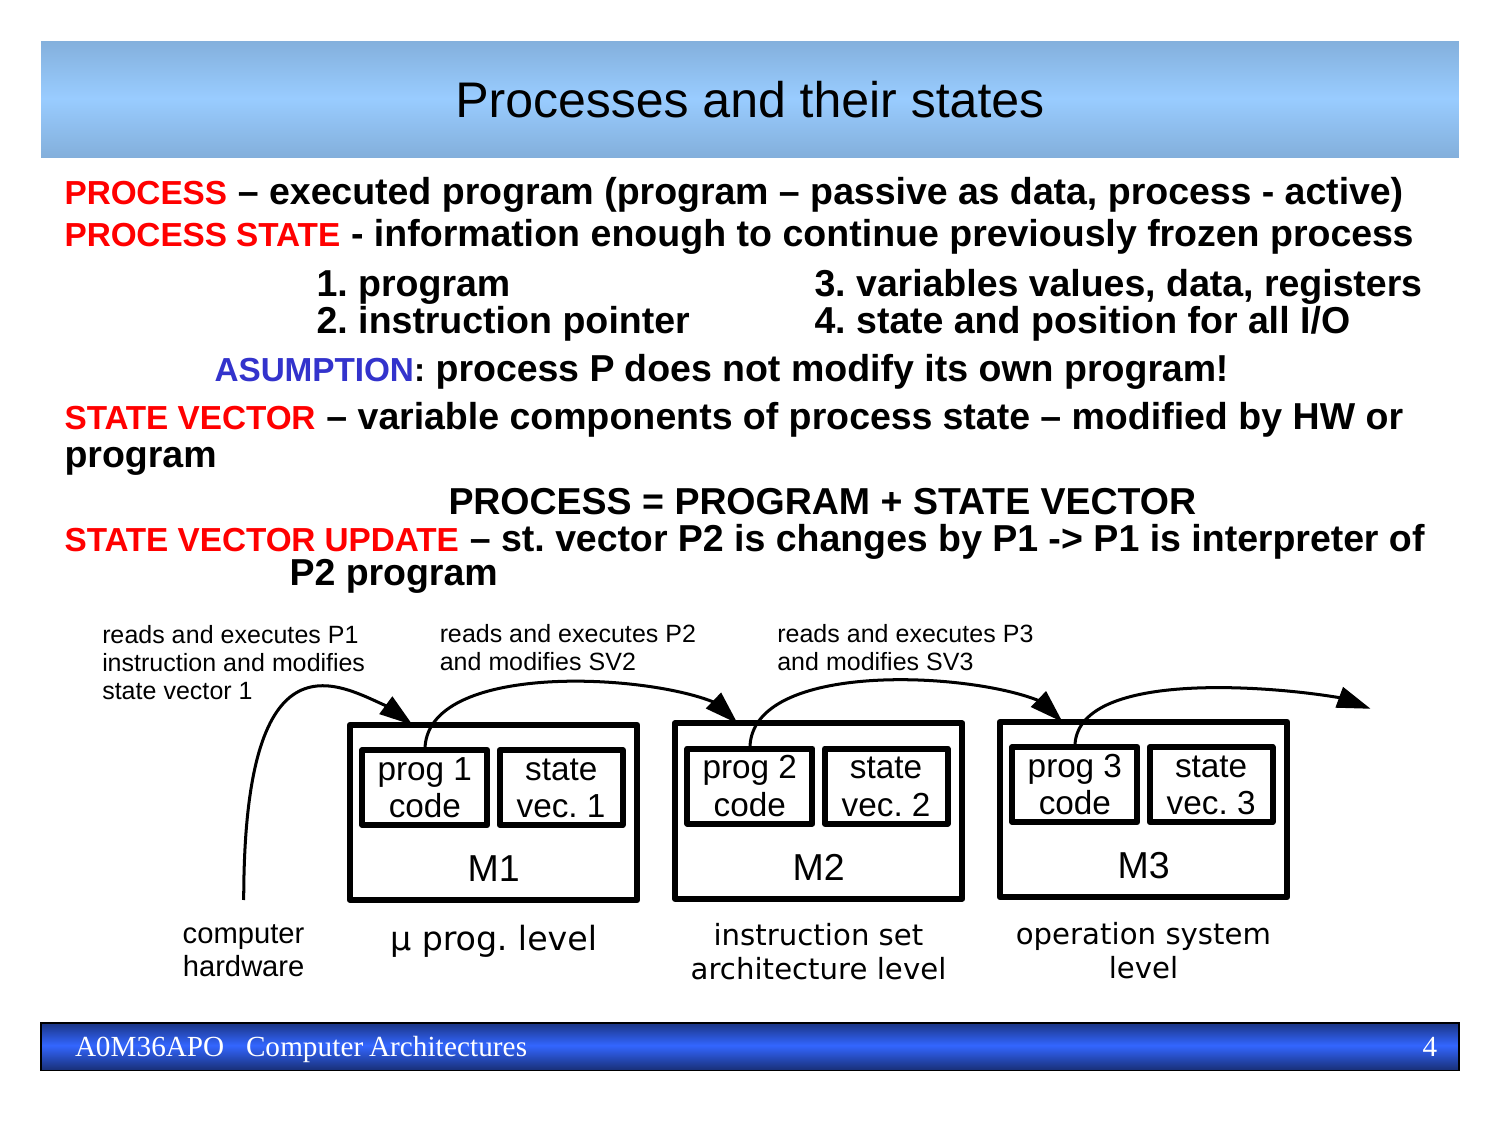

# Processes and their states
PROCESS – executed program (program – passive as data, process - active)
PROCESS STATE - information enough to continue previously frozen process
 1. program	 	 	3. variables values, data, registers
 2. instruction pointer 	4. state and position for all I/O
	ASUMPTION: process P does not modify its own program!
STATE VECTOR – variable components of process state – modified by HW or program
		 PROCESS = PROGRAM + STATE VECTOR
STATE VECTOR UPDATE – st. vector P2 is changes by P1 -> P1 is interpreter of
			P2 program
reads and executes P2 and modifies SV2
reads and executes P3 and modifies SV3
reads and executes P1 instruction and modifies state vector 1
M3
M2
M1
prog 3
code
state
vec. 3
prog 2
code
state
vec. 2
prog 1
code
state
vec. 1
computer hardware
operation system level
instruction set architecture level
μ prog. level
A0M36APO Computer Architectures
4